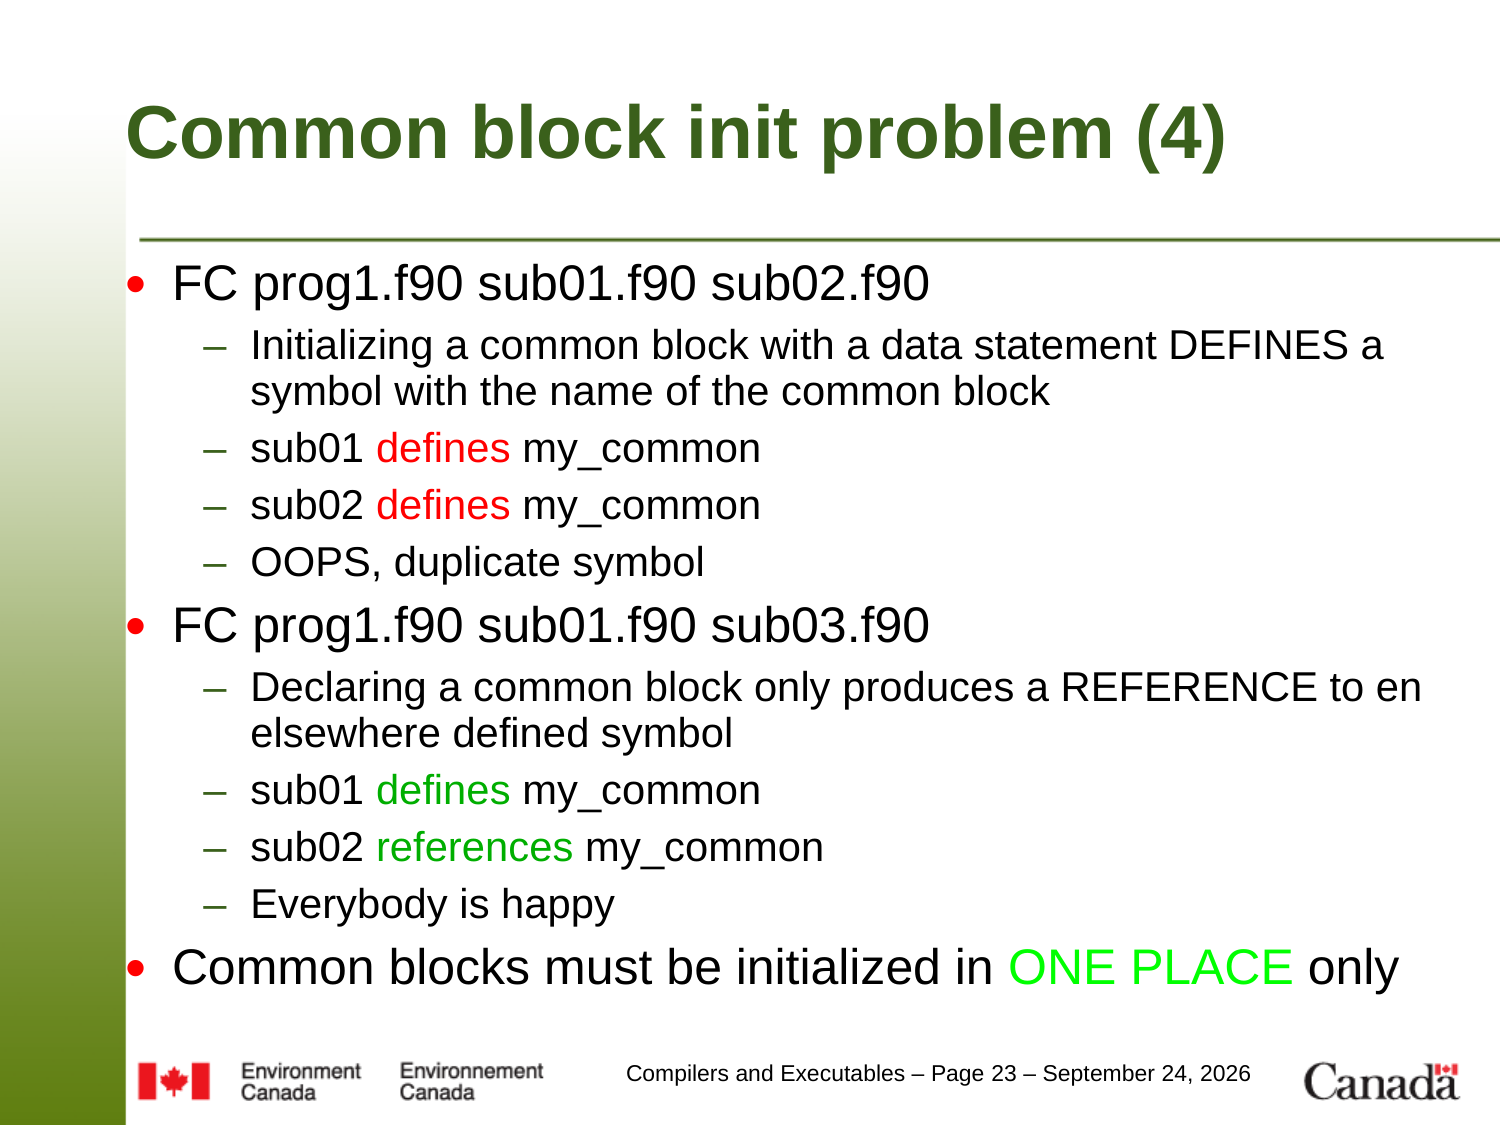

# Common block init problem (4)
FC prog1.f90 sub01.f90 sub02.f90
Initializing a common block with a data statement DEFINES a symbol with the name of the common block
sub01 defines my_common
sub02 defines my_common
OOPS, duplicate symbol
FC prog1.f90 sub01.f90 sub03.f90
Declaring a common block only produces a REFERENCE to en elsewhere defined symbol
sub01 defines my_common
sub02 references my_common
Everybody is happy
Common blocks must be initialized in ONE PLACE only